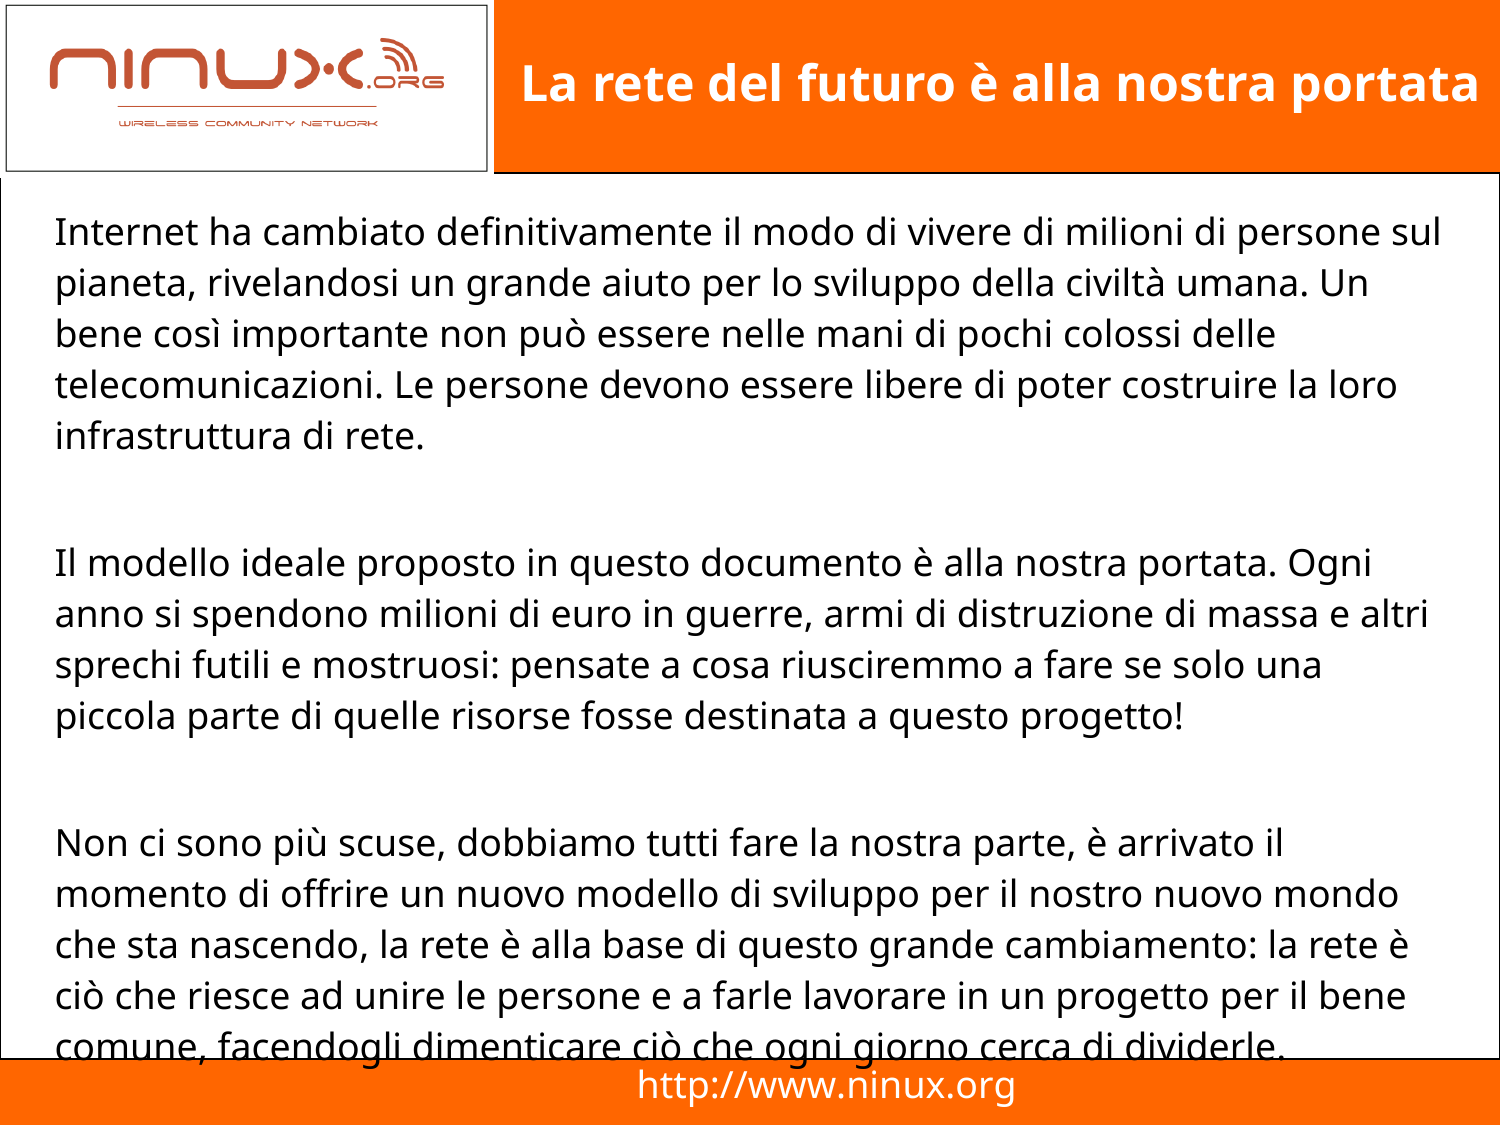

La rete del futuro è alla nostra portata
# Internet ha cambiato definitivamente il modo di vivere di milioni di persone sul pianeta, rivelandosi un grande aiuto per lo sviluppo della civiltà umana. Un bene così importante non può essere nelle mani di pochi colossi delle telecomunicazioni. Le persone devono essere libere di poter costruire la loro infrastruttura di rete.
Il modello ideale proposto in questo documento è alla nostra portata. Ogni anno si spendono milioni di euro in guerre, armi di distruzione di massa e altri sprechi futili e mostruosi: pensate a cosa riusciremmo a fare se solo una piccola parte di quelle risorse fosse destinata a questo progetto!
Non ci sono più scuse, dobbiamo tutti fare la nostra parte, è arrivato il momento di offrire un nuovo modello di sviluppo per il nostro nuovo mondo che sta nascendo, la rete è alla base di questo grande cambiamento: la rete è ciò che riesce ad unire le persone e a farle lavorare in un progetto per il bene comune, facendogli dimenticare ciò che ogni giorno cerca di dividerle.
http://www.ninux.org